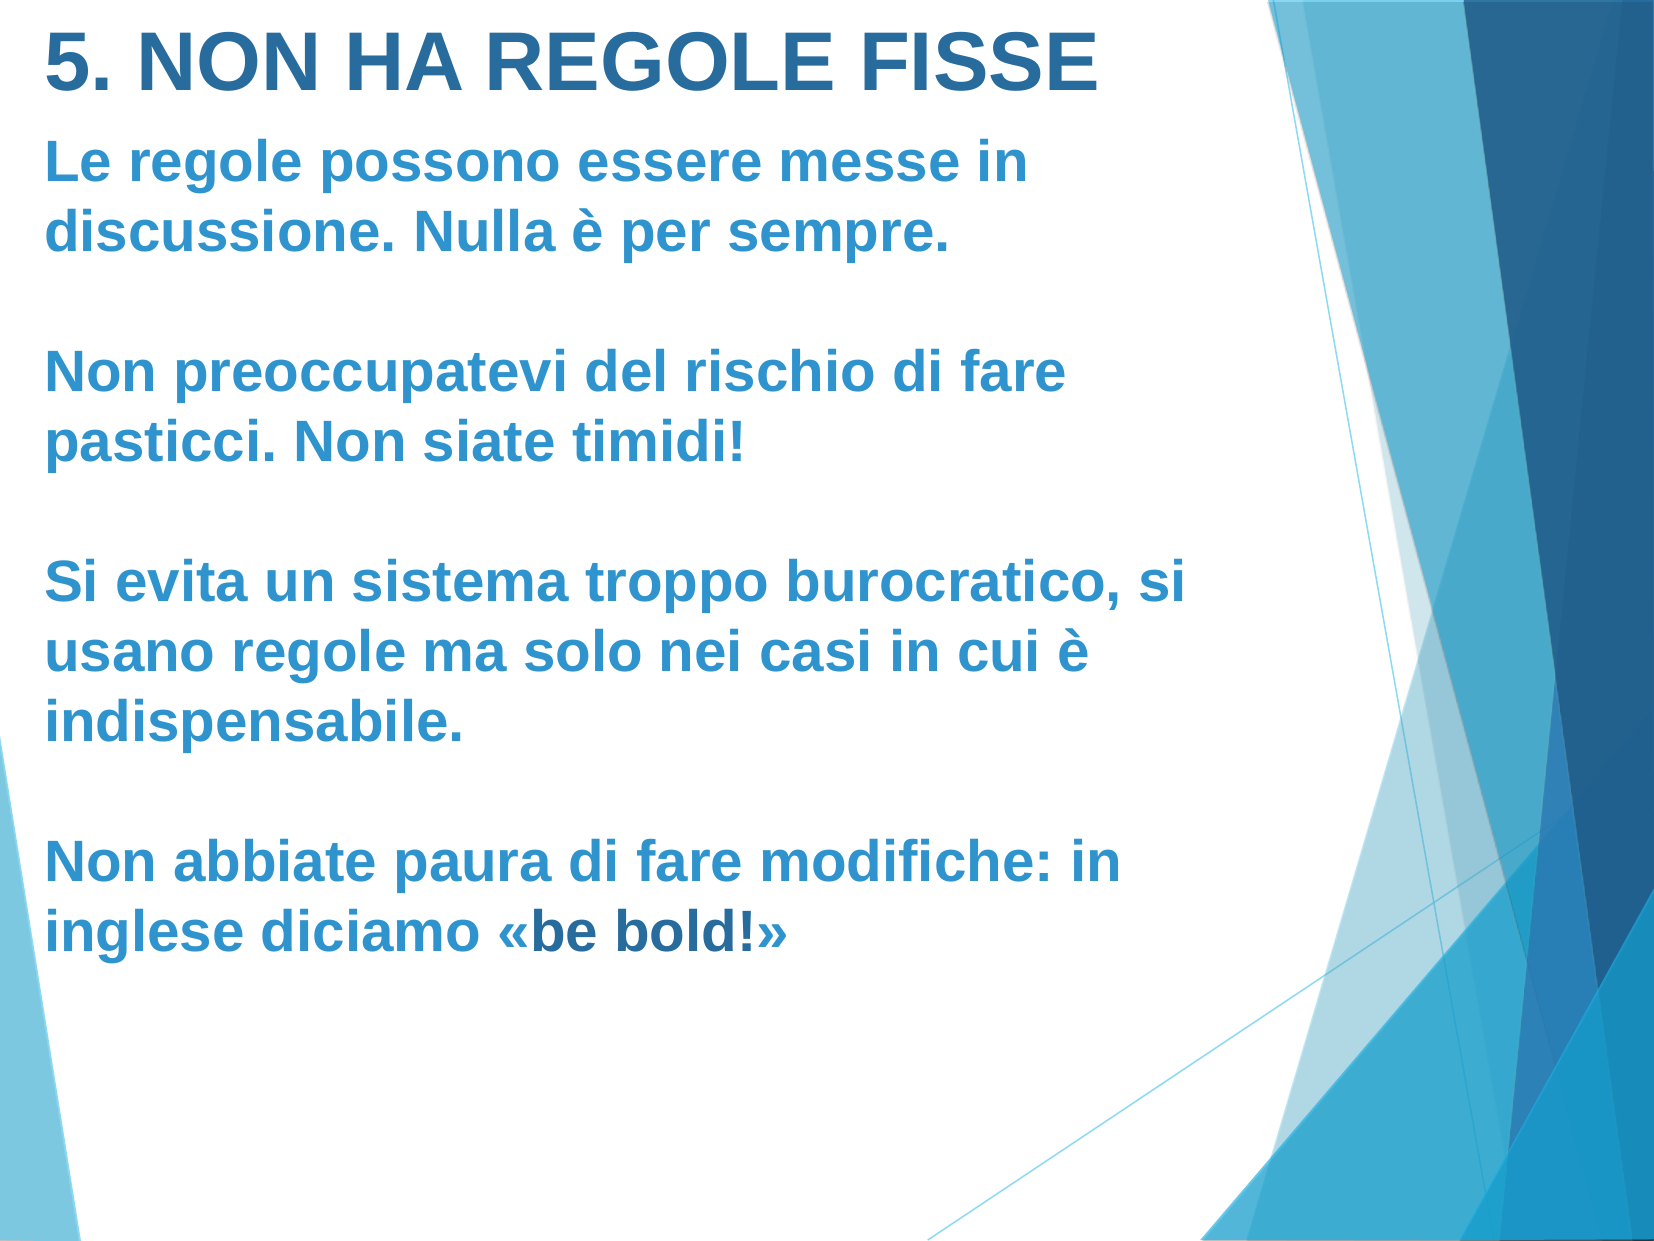

5. NON HA REGOLE FISSE
Le regole possono essere messe in discussione. Nulla è per sempre.
Non preoccupatevi del rischio di fare pasticci. Non siate timidi!
Si evita un sistema troppo burocratico, si usano regole ma solo nei casi in cui è indispensabile.
Non abbiate paura di fare modifiche: in inglese diciamo «be bold!»